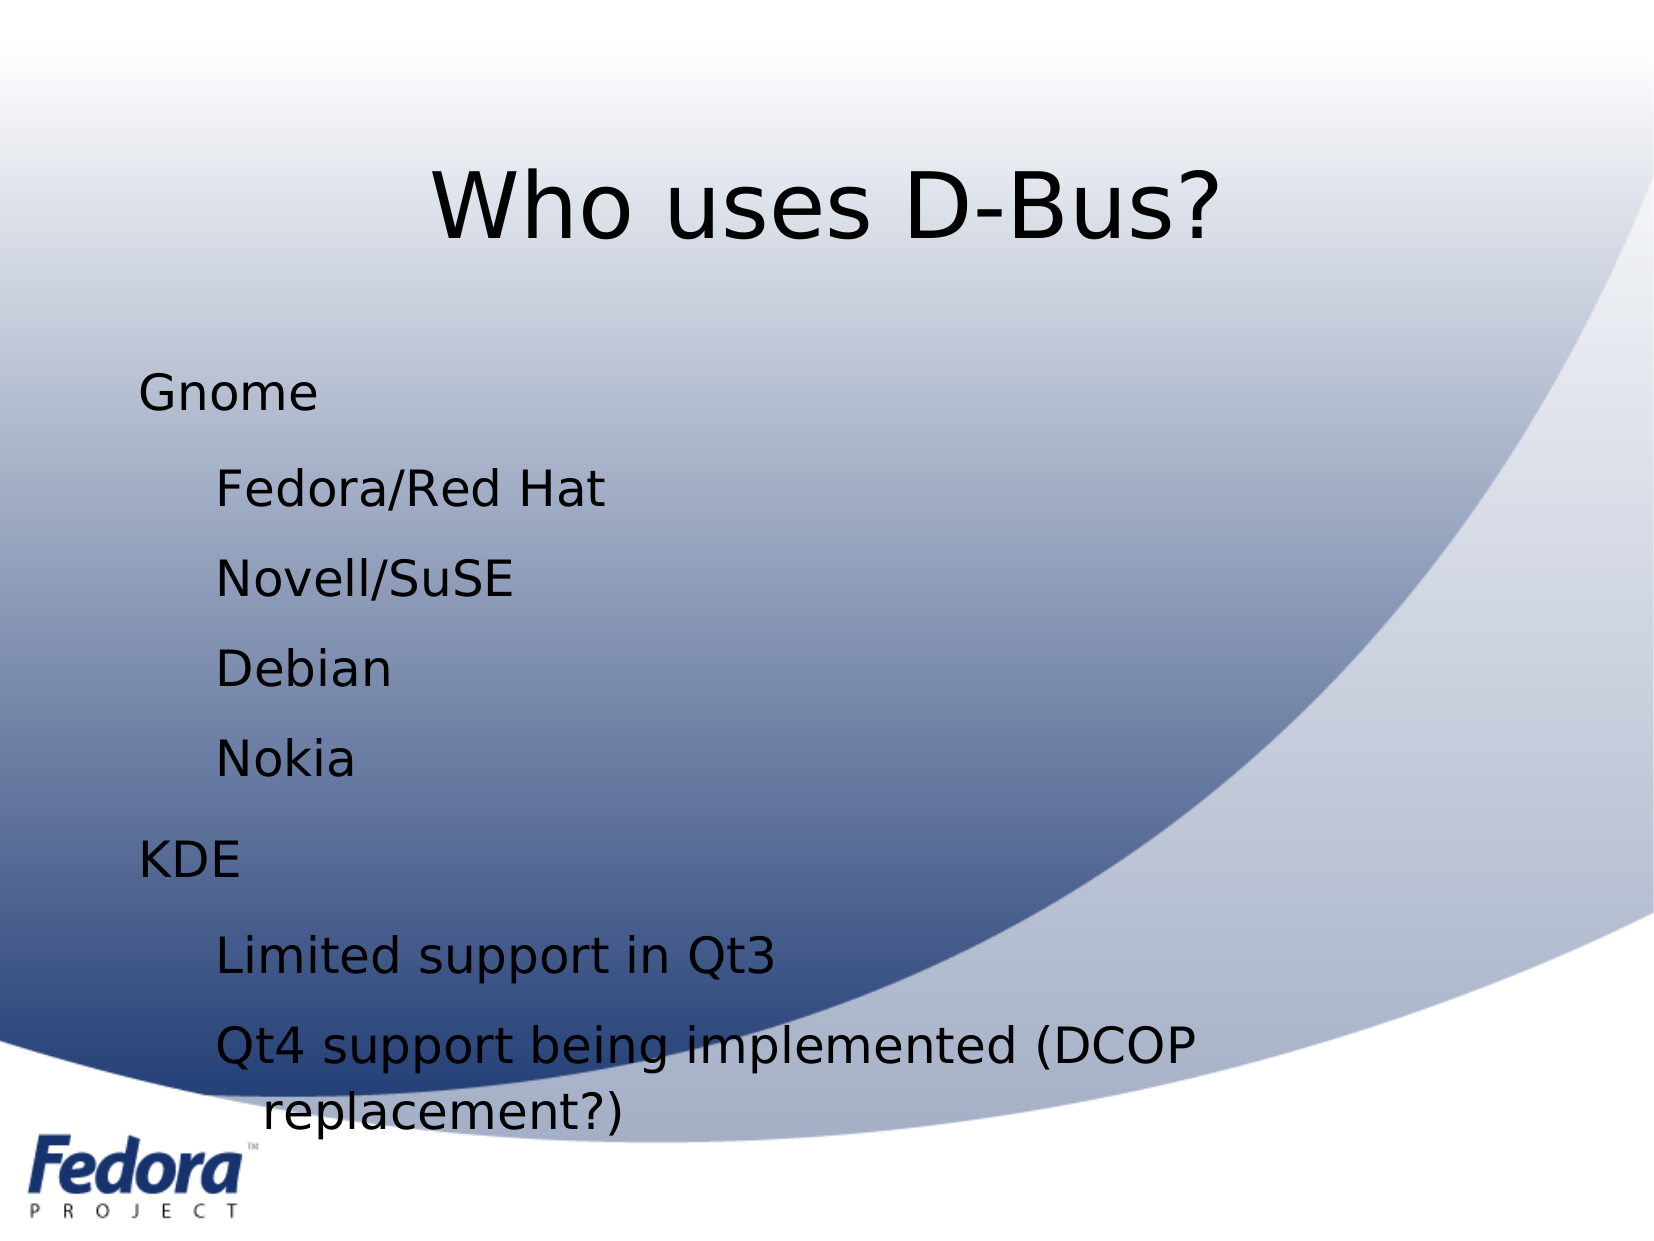

# Who uses D-Bus?
Gnome
Fedora/Red Hat
Novell/SuSE
Debian
Nokia
KDE
Limited support in Qt3
Qt4 support being implemented (DCOP replacement?)